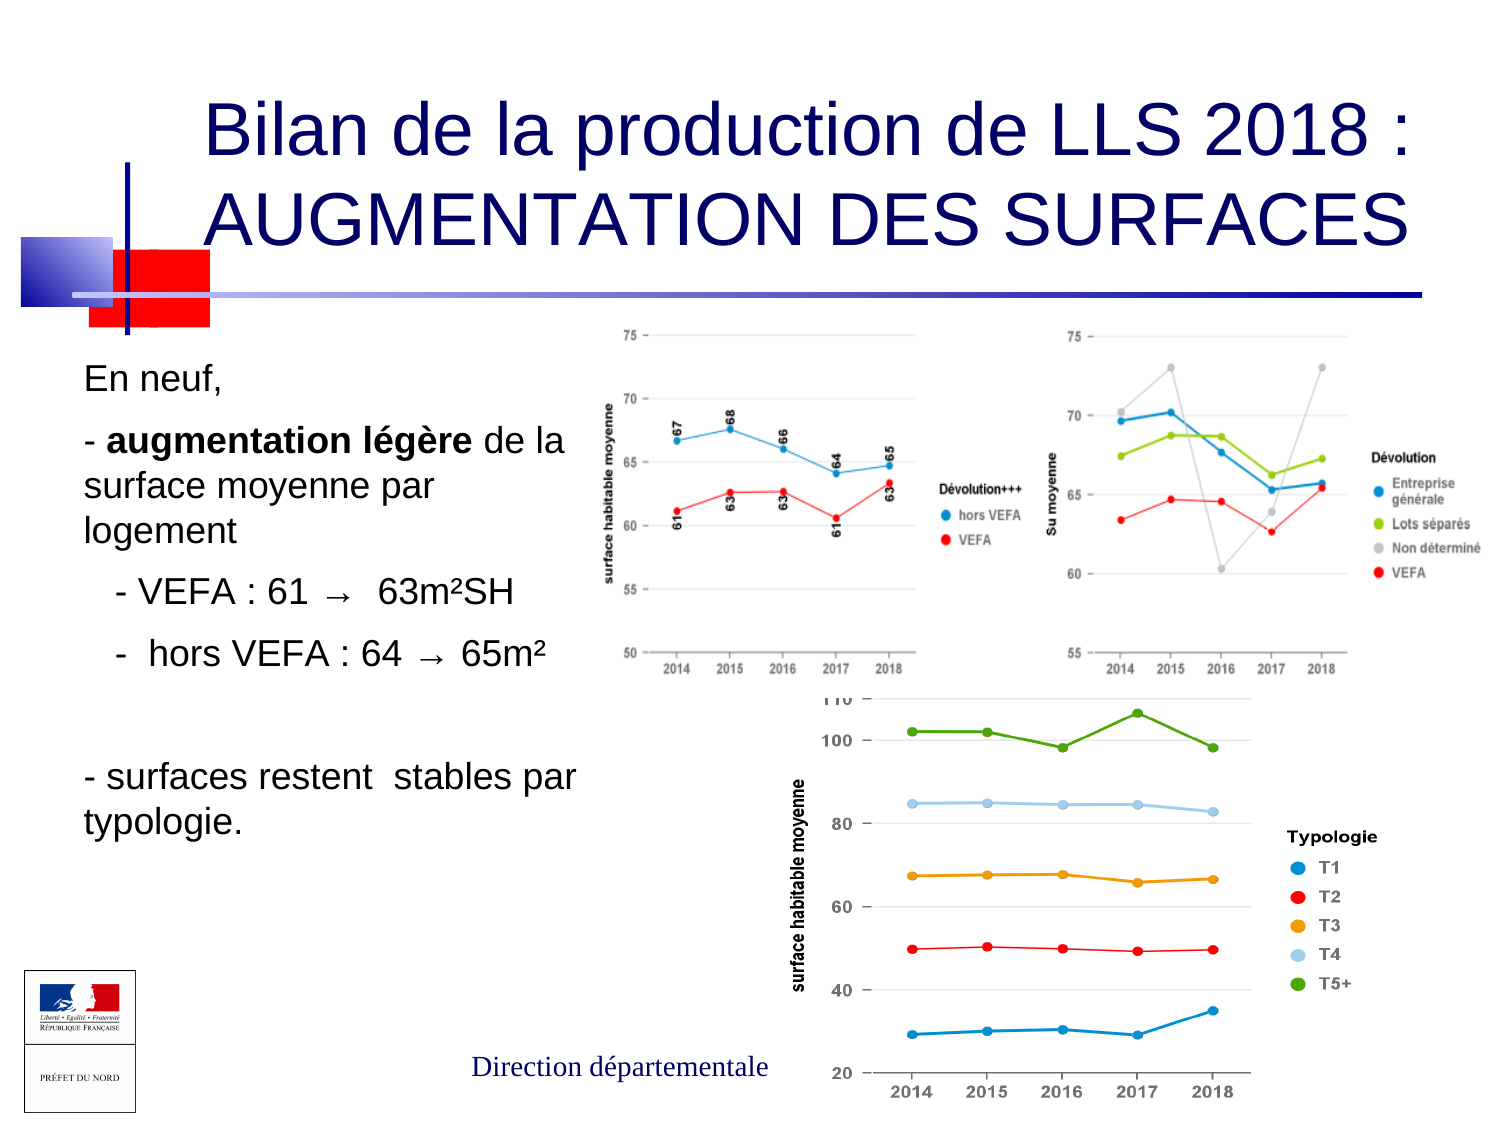

# Bilan de la production de LLS 2018 : AUGMENTATION DES SURFACES
En neuf,
- augmentation légère de la surface moyenne par logement
 - VEFA : 61 → 63m²SH
 - hors VEFA : 64 → 65m²
- surfaces restent stables par typologie.